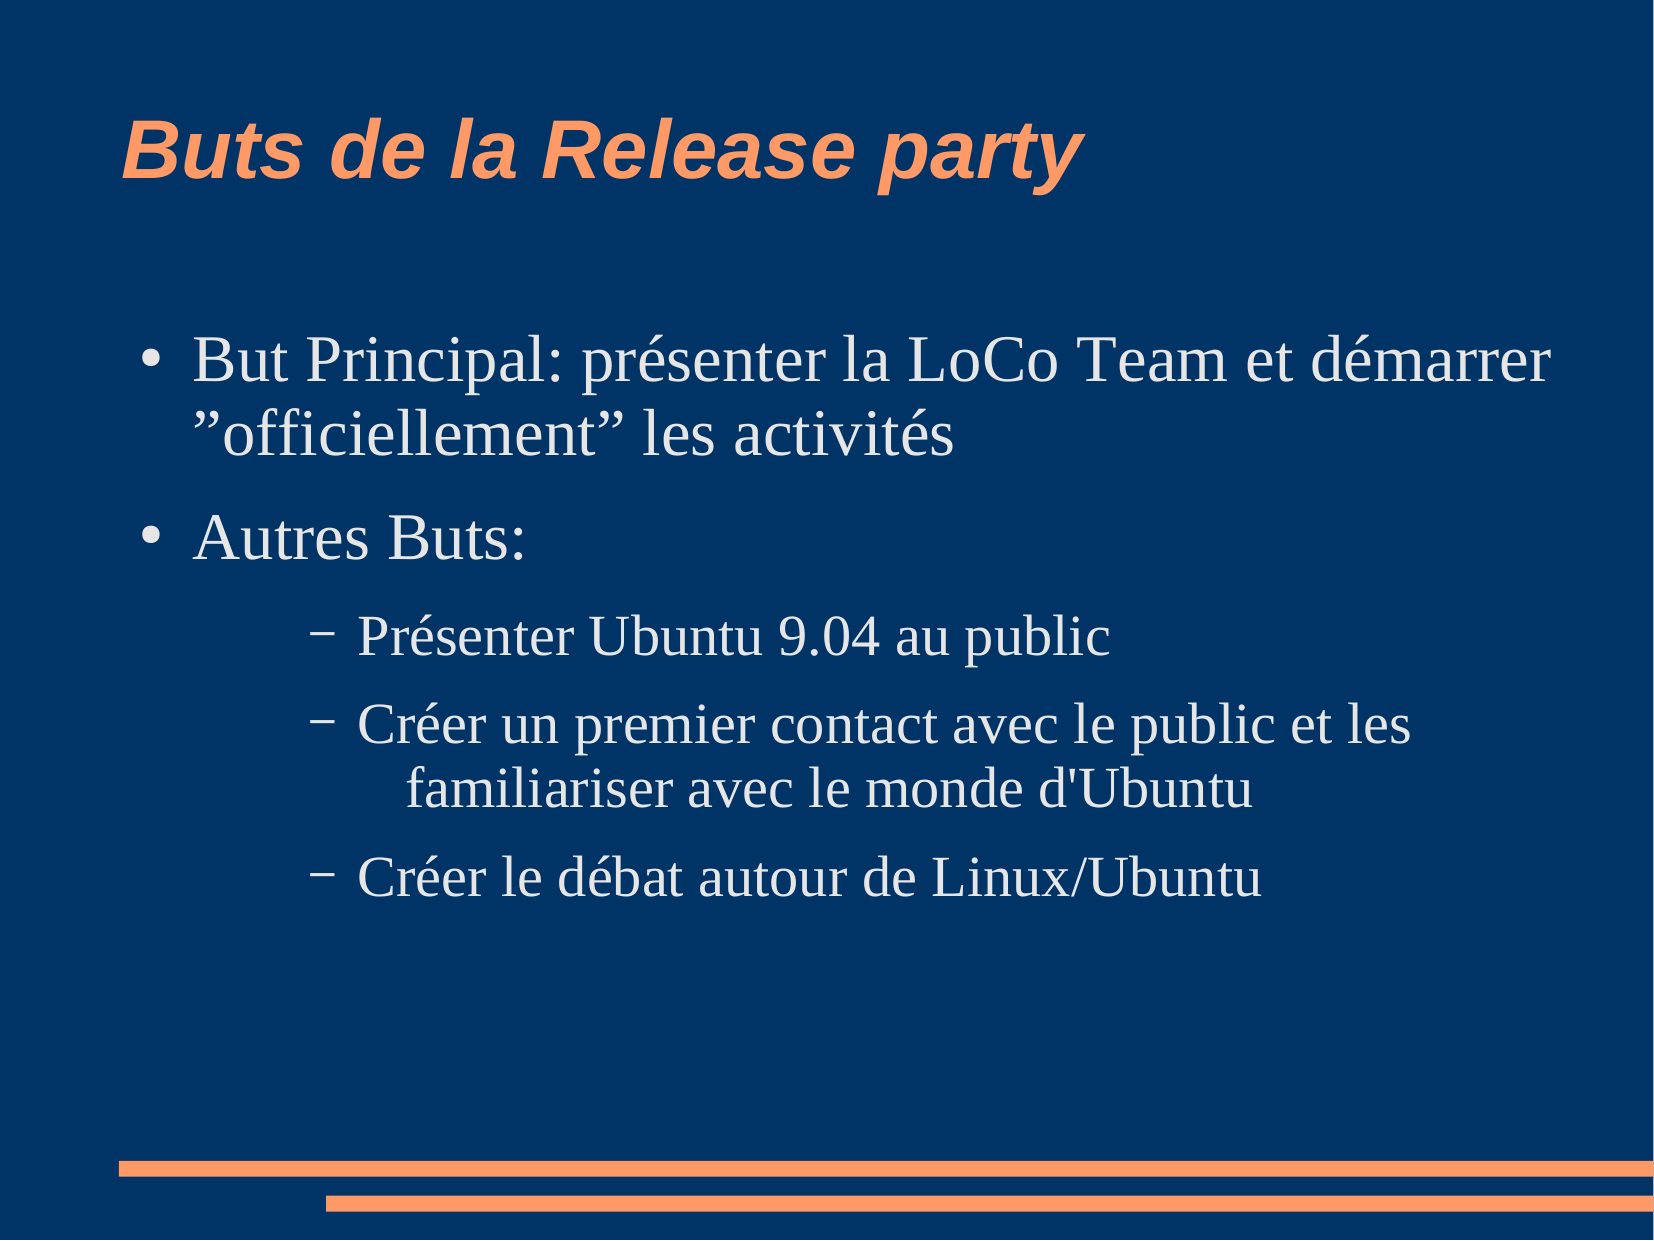

# Buts de la Release party
But Principal: présenter la LoCo Team et démarrer ”officiellement” les activités
Autres Buts:
Présenter Ubuntu 9.04 au public
Créer un premier contact avec le public et les familiariser avec le monde d'Ubuntu
Créer le débat autour de Linux/Ubuntu